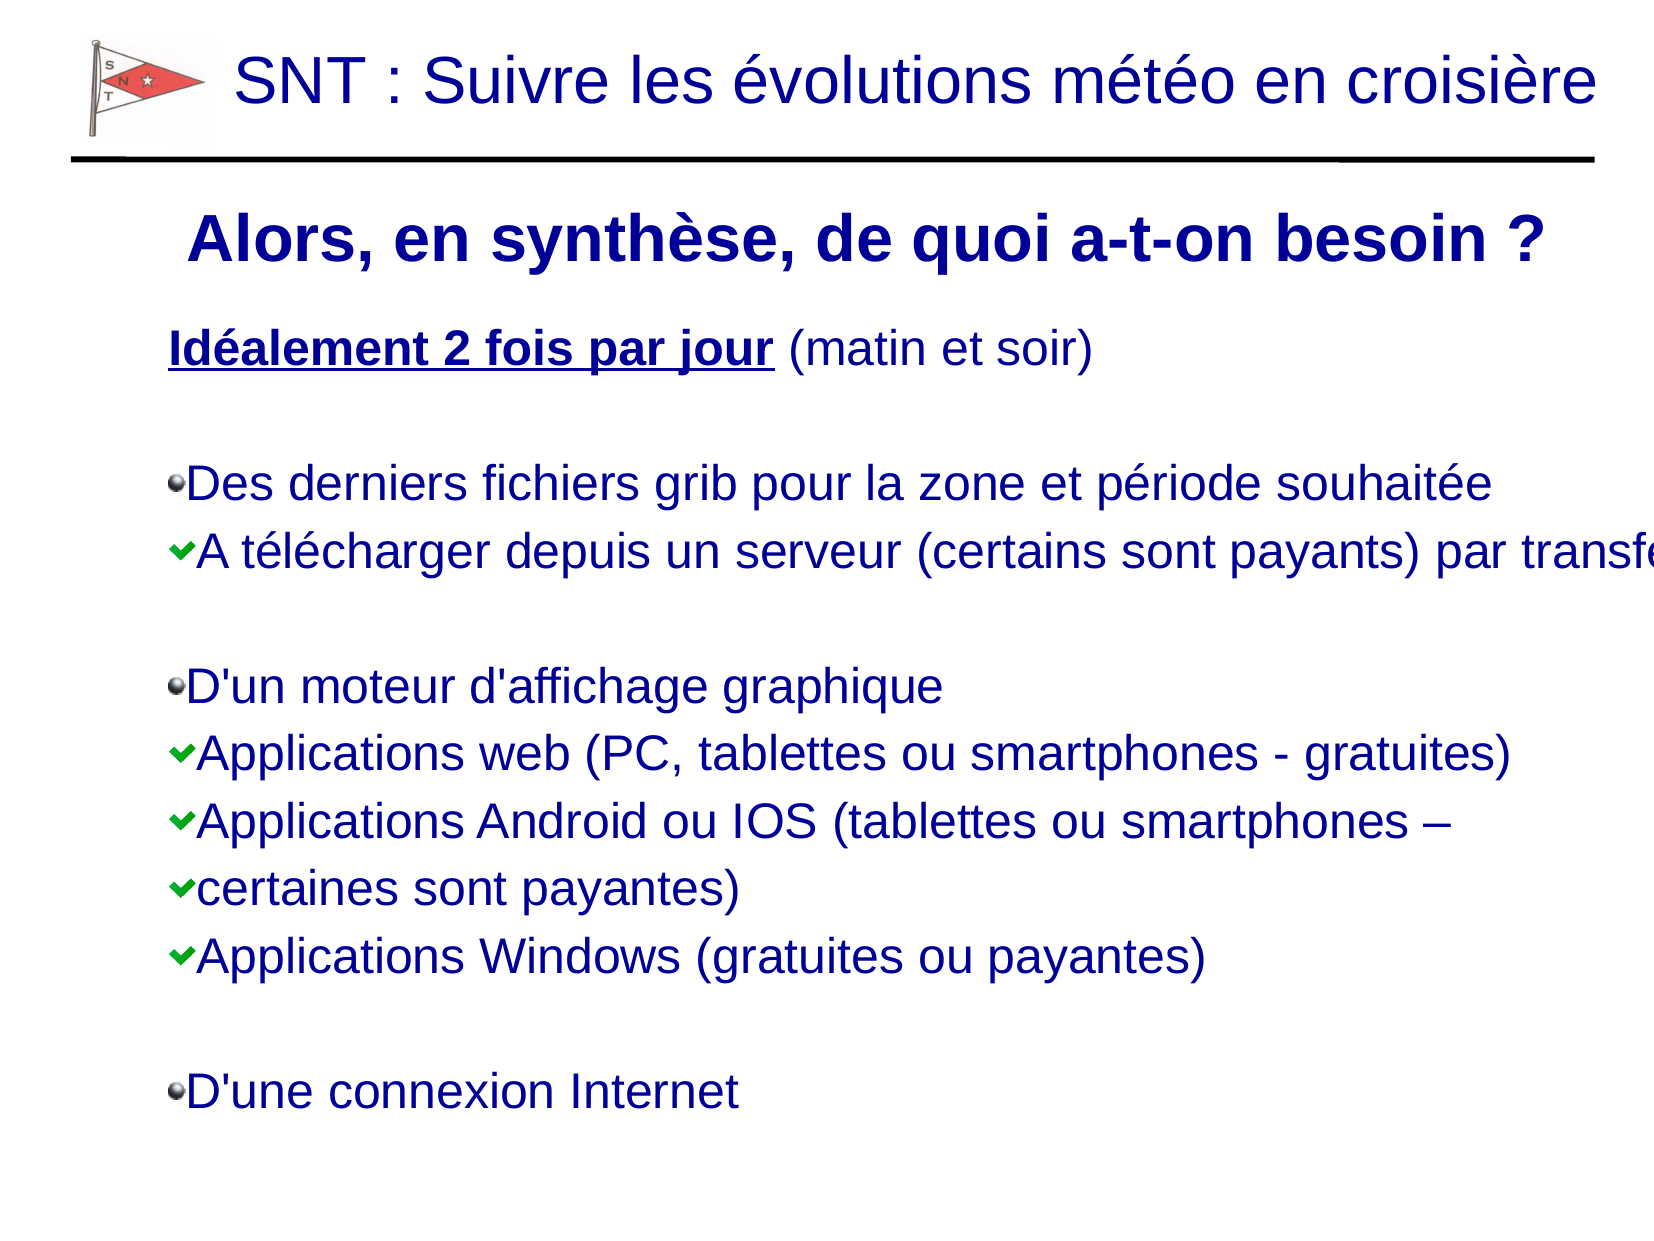

SNT : Suivre les évolutions météo en croisière
Alors, en synthèse, de quoi a-t-on besoin ?
Idéalement 2 fois par jour (matin et soir)
Des derniers fichiers grib pour la zone et période souhaitée
A télécharger depuis un serveur (certains sont payants) par transfert de fichier ou par mail
D'un moteur d'affichage graphique
Applications web (PC, tablettes ou smartphones - gratuites)
Applications Android ou IOS (tablettes ou smartphones –
certaines sont payantes)
Applications Windows (gratuites ou payantes)
D'une connexion Internet